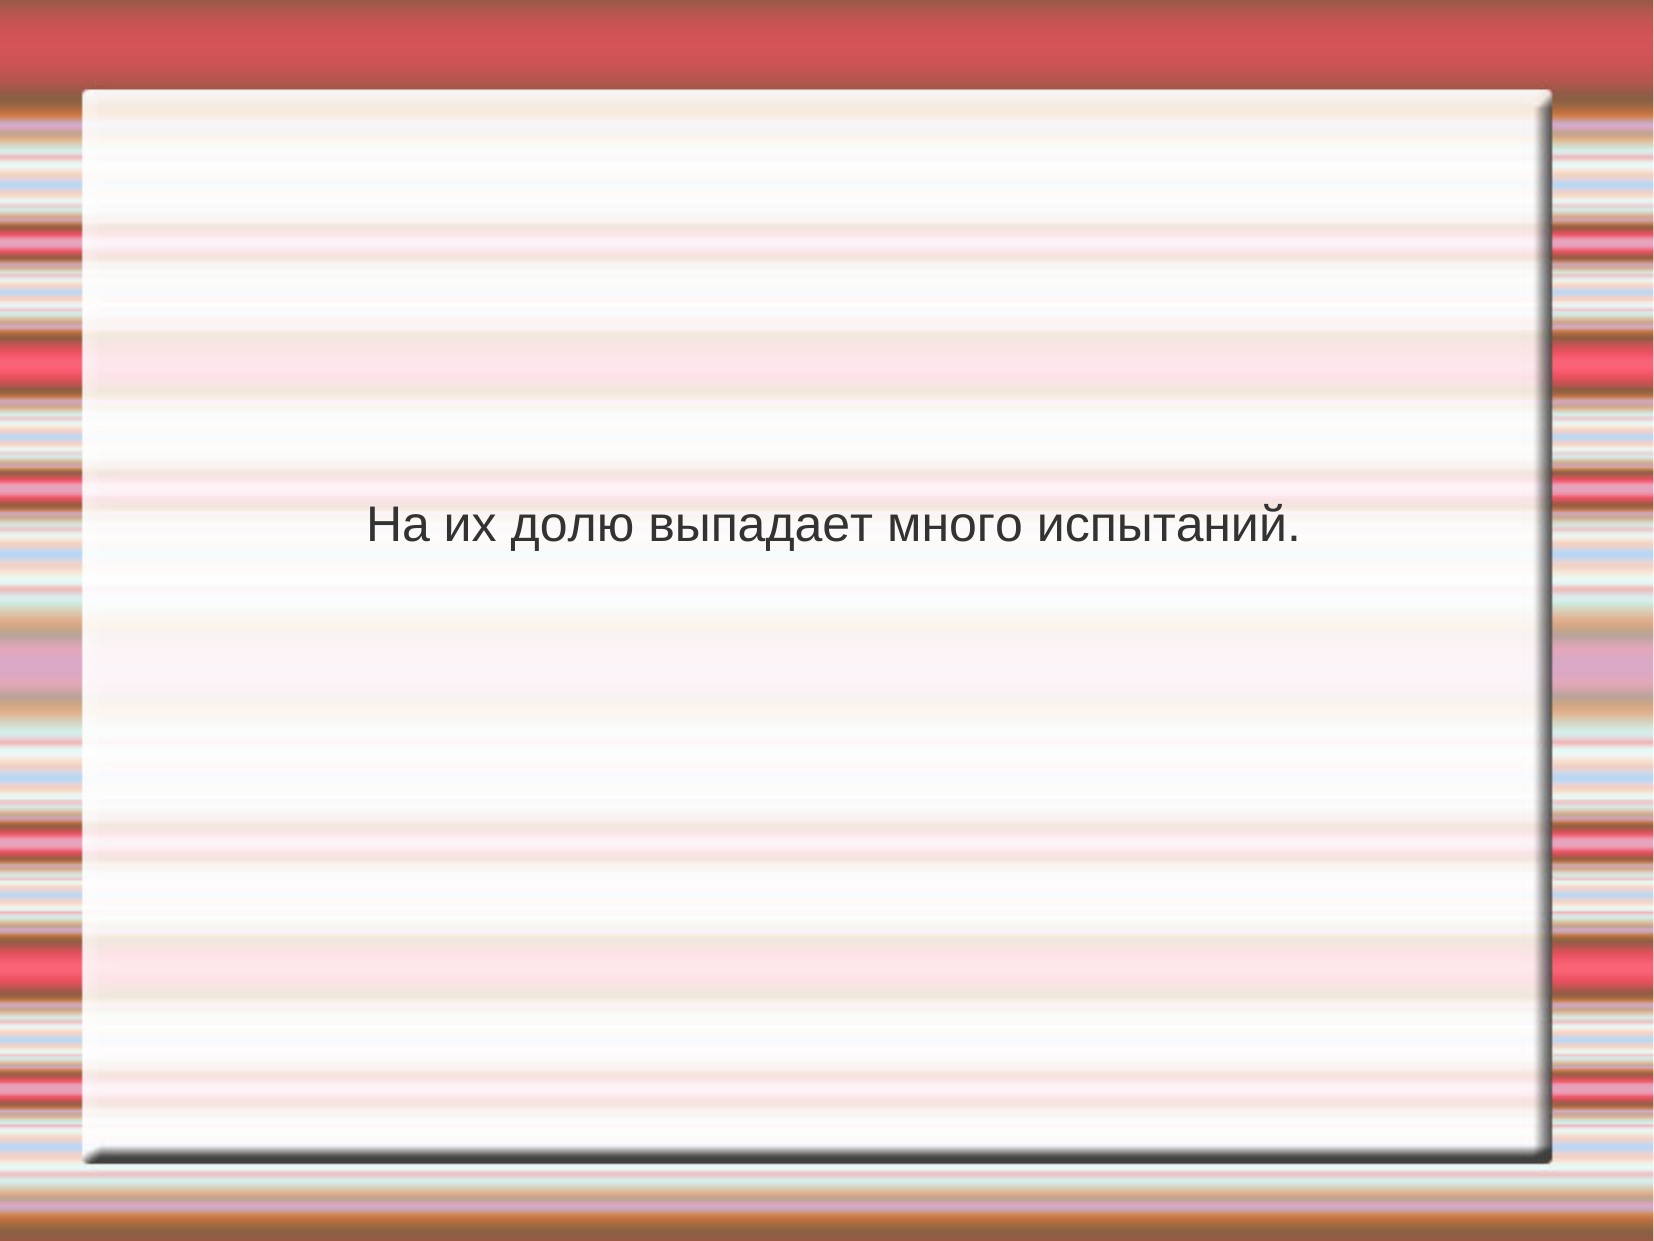

#
На их долю выпадает много испытаний.